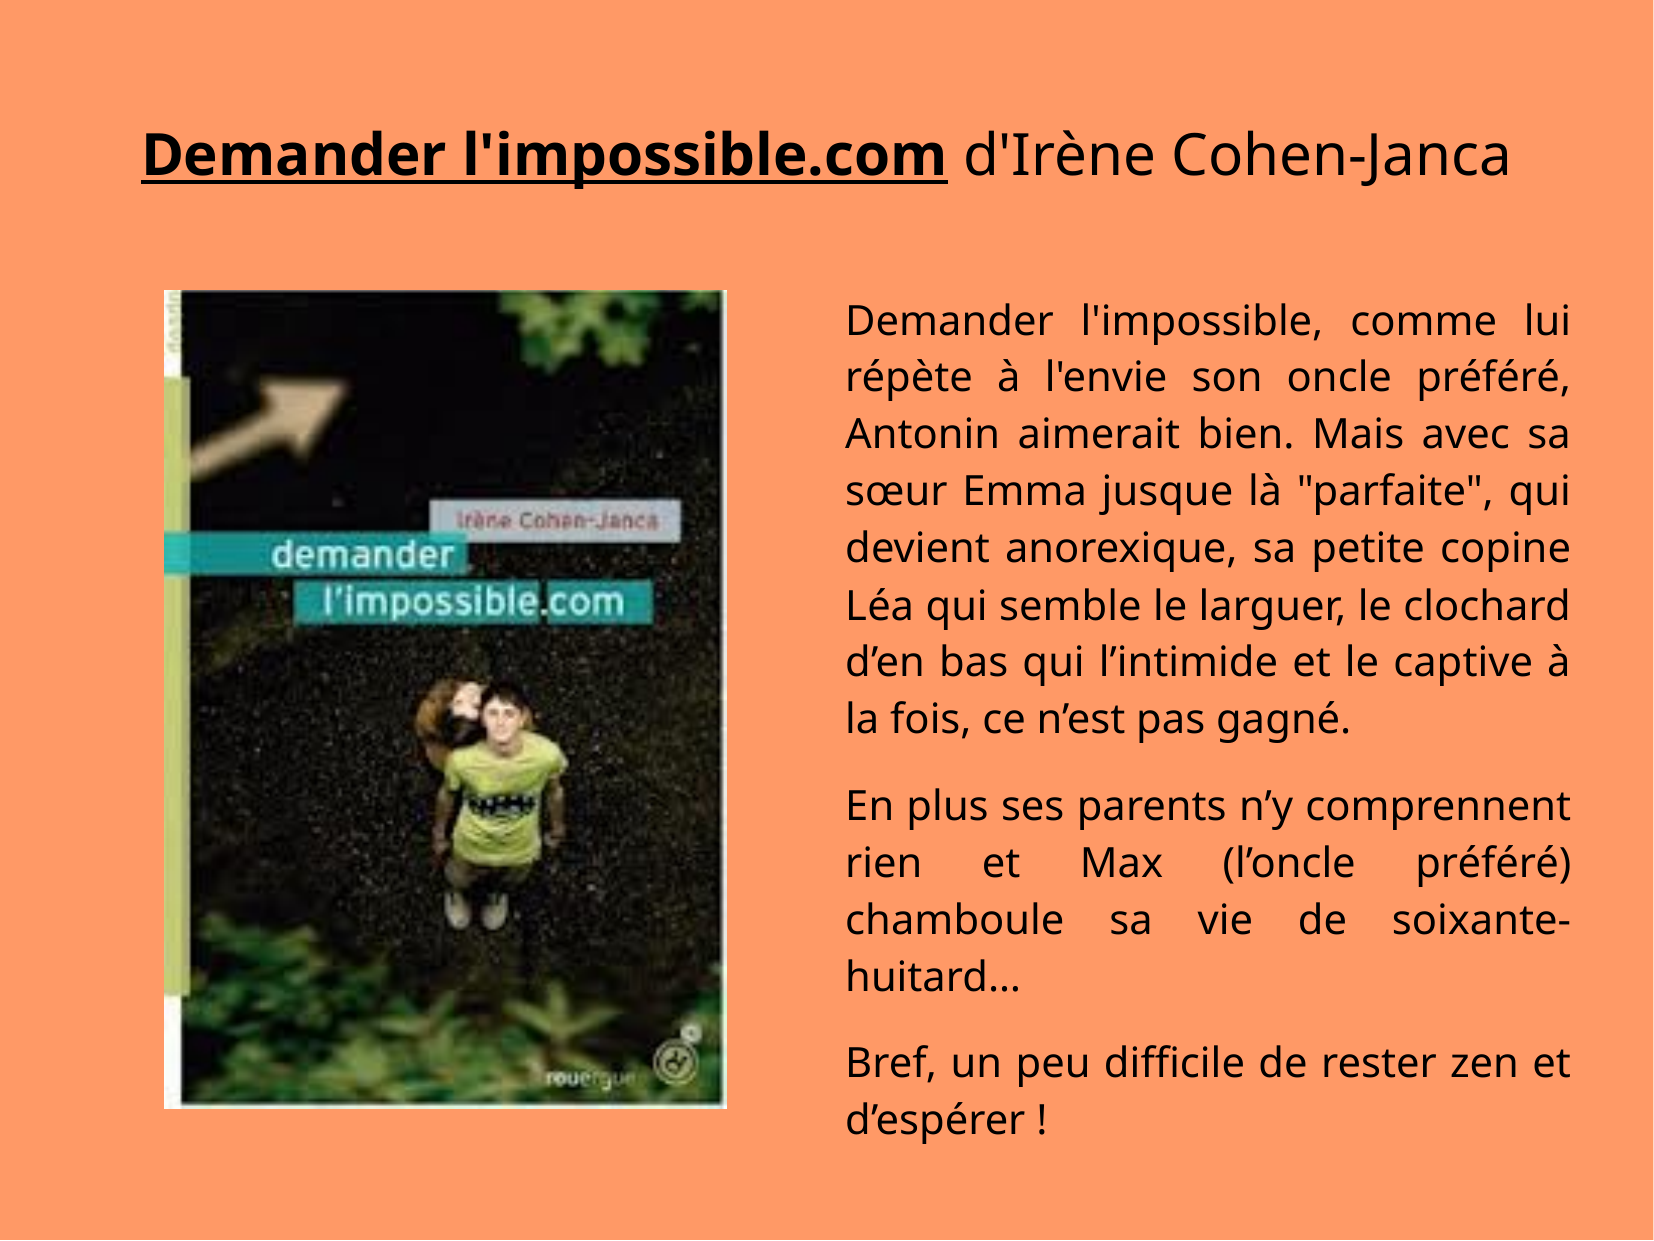

# Demander l'impossible.com d'Irène Cohen-Janca
Demander l'impossible, comme lui répète à l'envie son oncle préféré, Antonin aimerait bien. Mais avec sa sœur Emma jusque là "parfaite", qui devient anorexique, sa petite copine Léa qui semble le larguer, le clochard d’en bas qui l’intimide et le captive à la fois, ce n’est pas gagné.
En plus ses parents n’y comprennent rien et Max (l’oncle préféré) chamboule sa vie de soixante-huitard…
Bref, un peu difficile de rester zen et d’espérer !